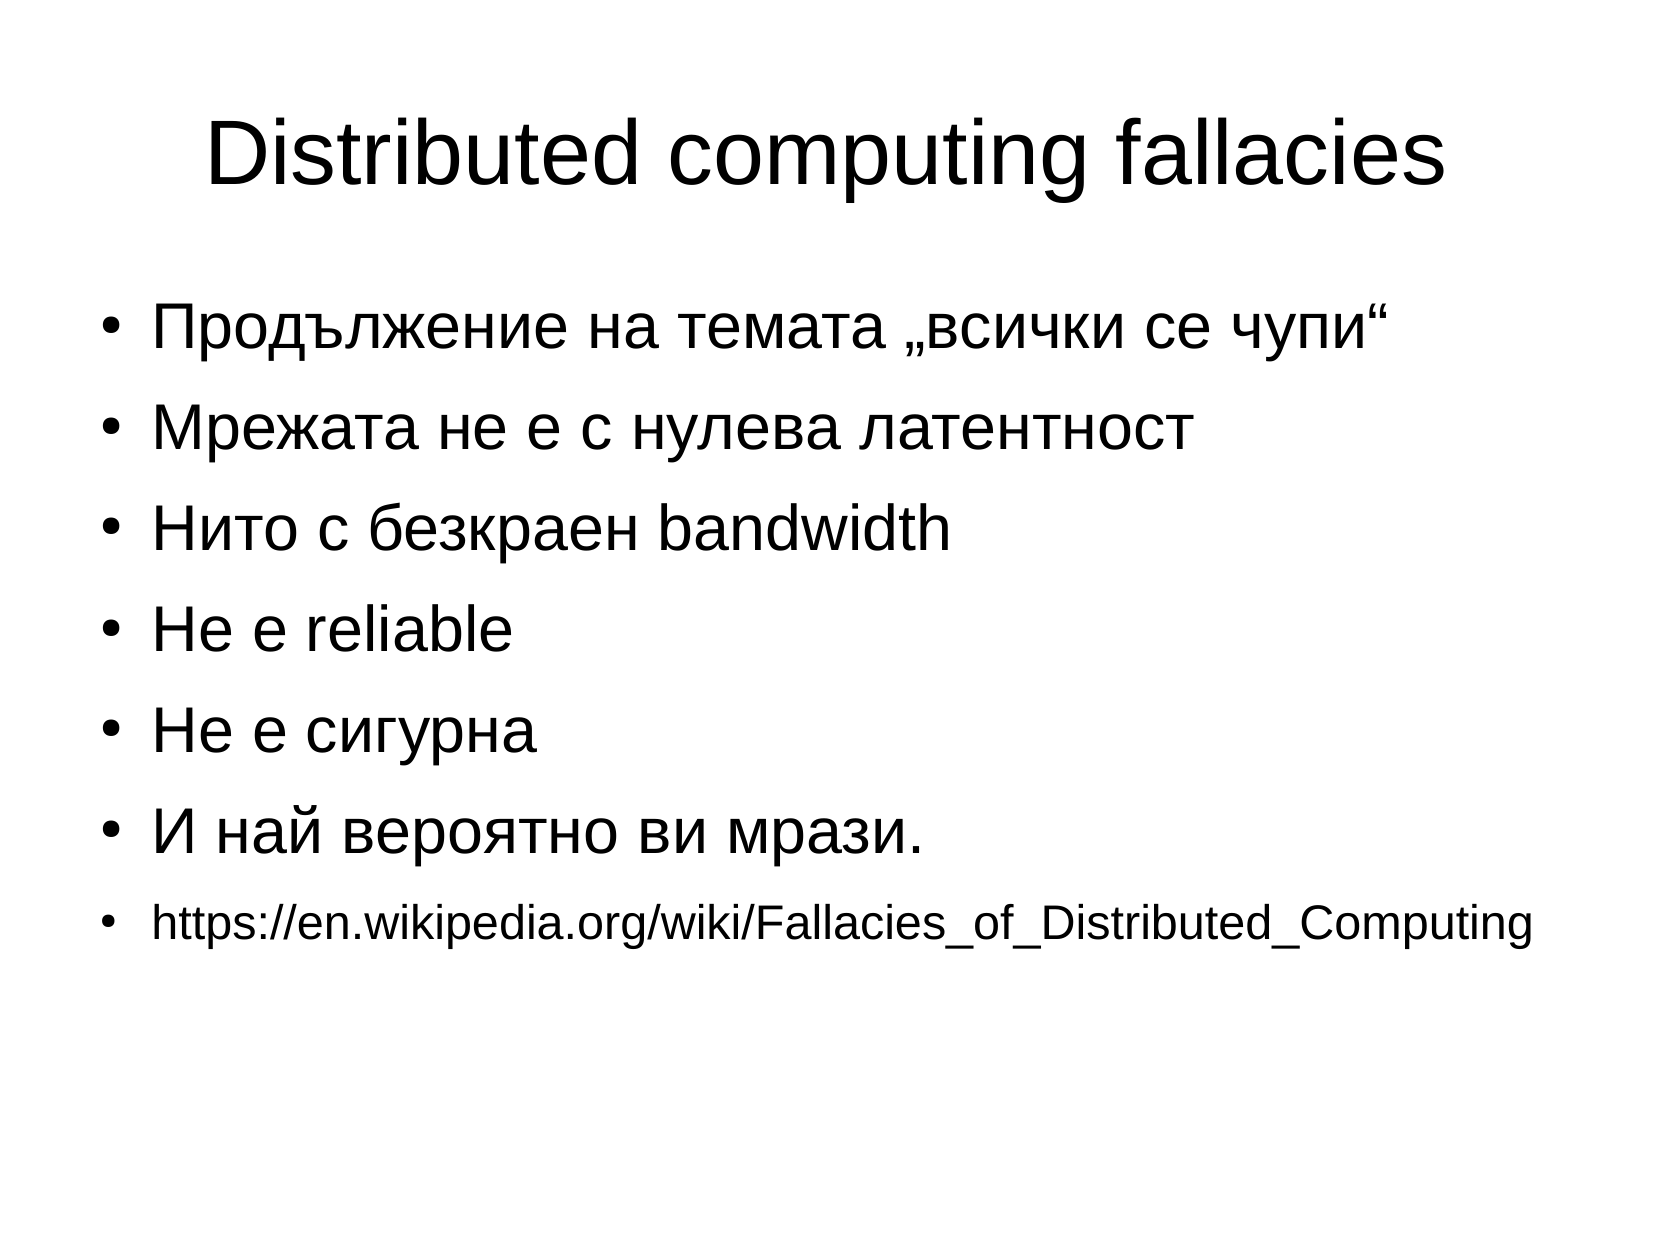

# Distributed computing fallacies
Продължение на темата „всички се чупи“
Мрежата не е с нулева латентност
Нито с безкраен bandwidth
Не е reliable
Не е сигурна
И най вероятно ви мрази.
https://en.wikipedia.org/wiki/Fallacies_of_Distributed_Computing